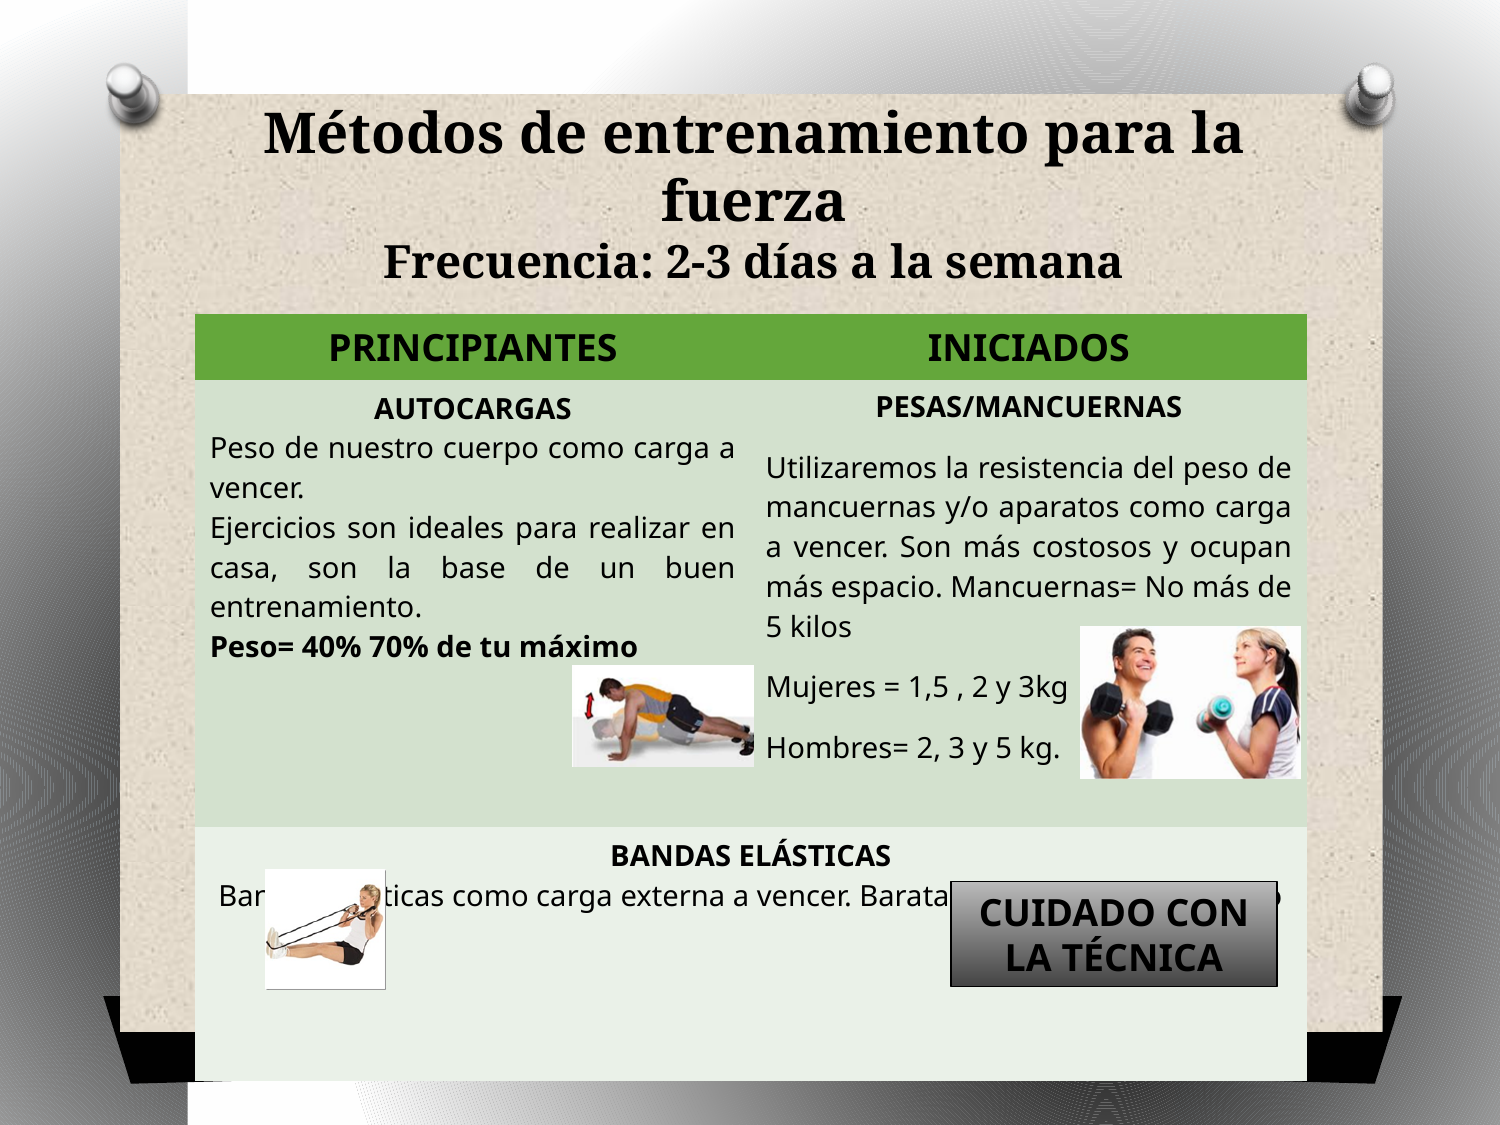

# Métodos de entrenamiento para la fuerza Frecuencia: 2-3 días a la semana (Salud= Fuerza-Resistencia 40-70%)
| PRINCIPIANTES | INICIADOS |
| --- | --- |
| AUTOCARGAS Peso de nuestro cuerpo como carga a vencer. Ejercicios son ideales para realizar en casa, son la base de un buen entrenamiento. Peso= 40% 70% de tu máximo | PESAS/MANCUERNAS Utilizaremos la resistencia del peso de mancuernas y/o aparatos como carga a vencer. Son más costosos y ocupan más espacio. Mancuernas= No más de 5 kilos Mujeres = 1,5 , 2 y 3kg Hombres= 2, 3 y 5 kg. |
| BANDAS ELÁSTICAS Bandas elásticas como carga externa a vencer. Baratas y ocupan poco espacio | |
CUIDADO CON LA TÉCNICA